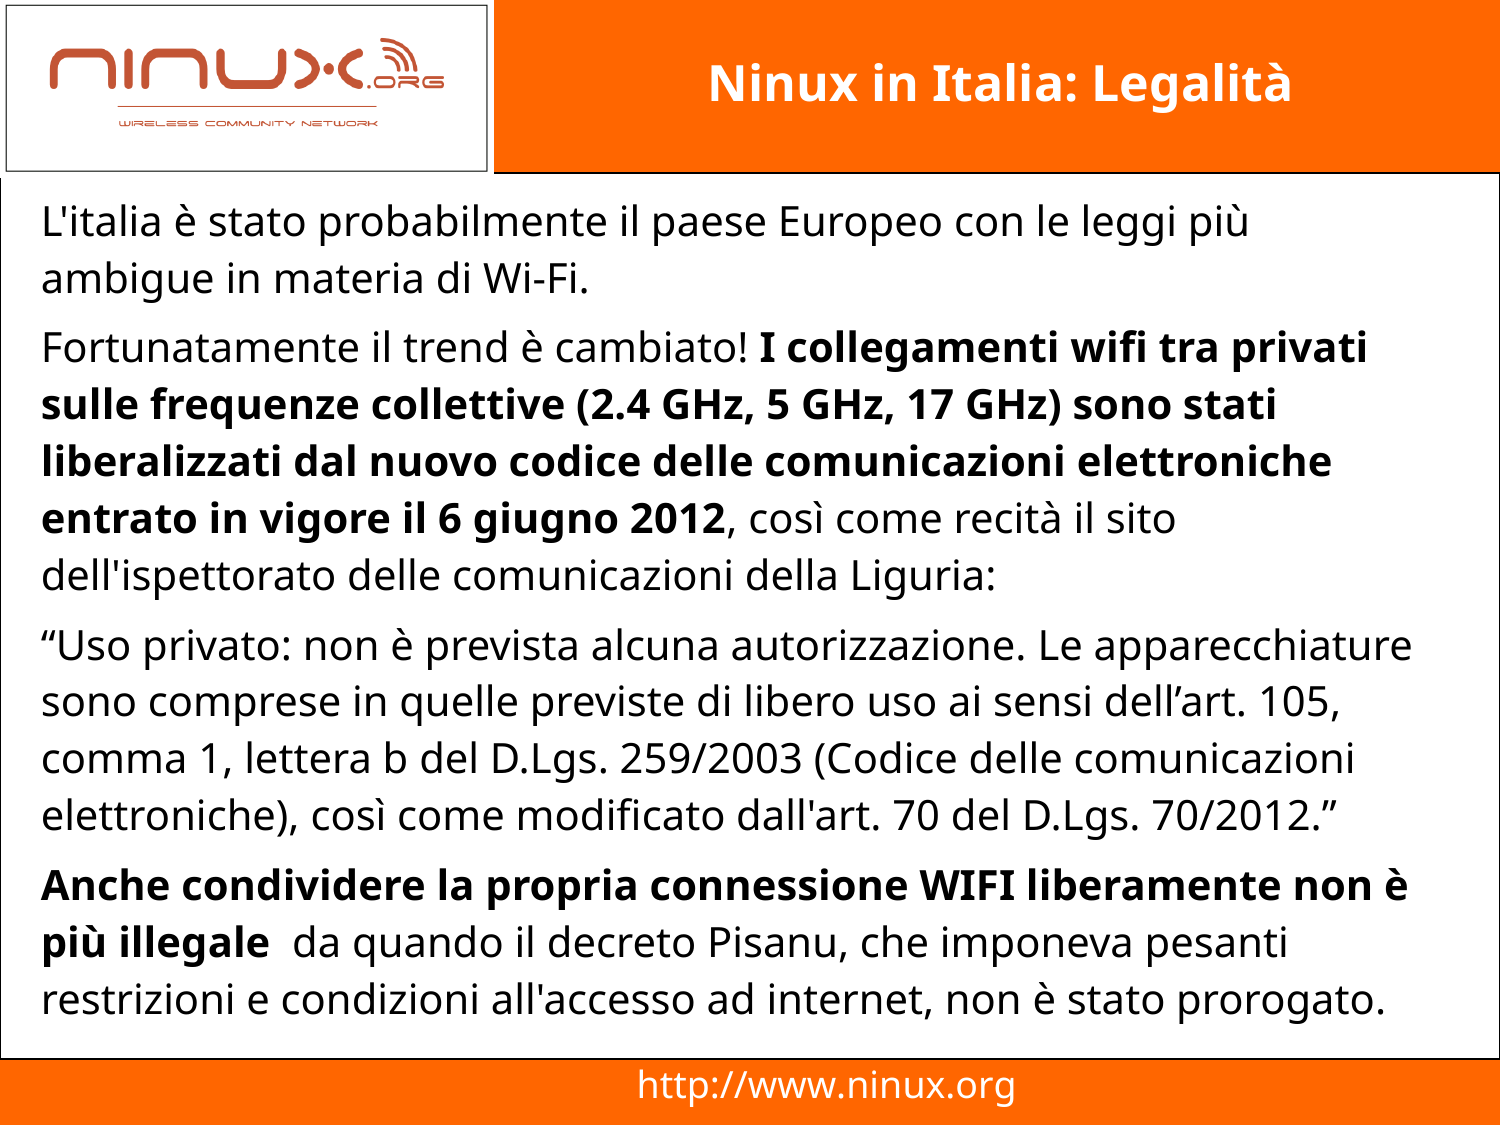

Ninux in Italia: Legalità
# L'italia è stato probabilmente il paese Europeo con le leggi più ambigue in materia di Wi-Fi.
Fortunatamente il trend è cambiato! I collegamenti wifi tra privati sulle frequenze collettive (2.4 GHz, 5 GHz, 17 GHz) sono stati liberalizzati dal nuovo codice delle comunicazioni elettroniche entrato in vigore il 6 giugno 2012, così come recità il sito dell'ispettorato delle comunicazioni della Liguria:
“Uso privato: non è prevista alcuna autorizzazione. Le apparecchiature sono comprese in quelle previste di libero uso ai sensi dell’art. 105, comma 1, lettera b del D.Lgs. 259/2003 (Codice delle comunicazioni elettroniche), così come modificato dall'art. 70 del D.Lgs. 70/2012.”
Anche condividere la propria connessione WIFI liberamente non è più illegale da quando il decreto Pisanu, che imponeva pesanti restrizioni e condizioni all'accesso ad internet, non è stato prorogato.
http://www.ninux.org